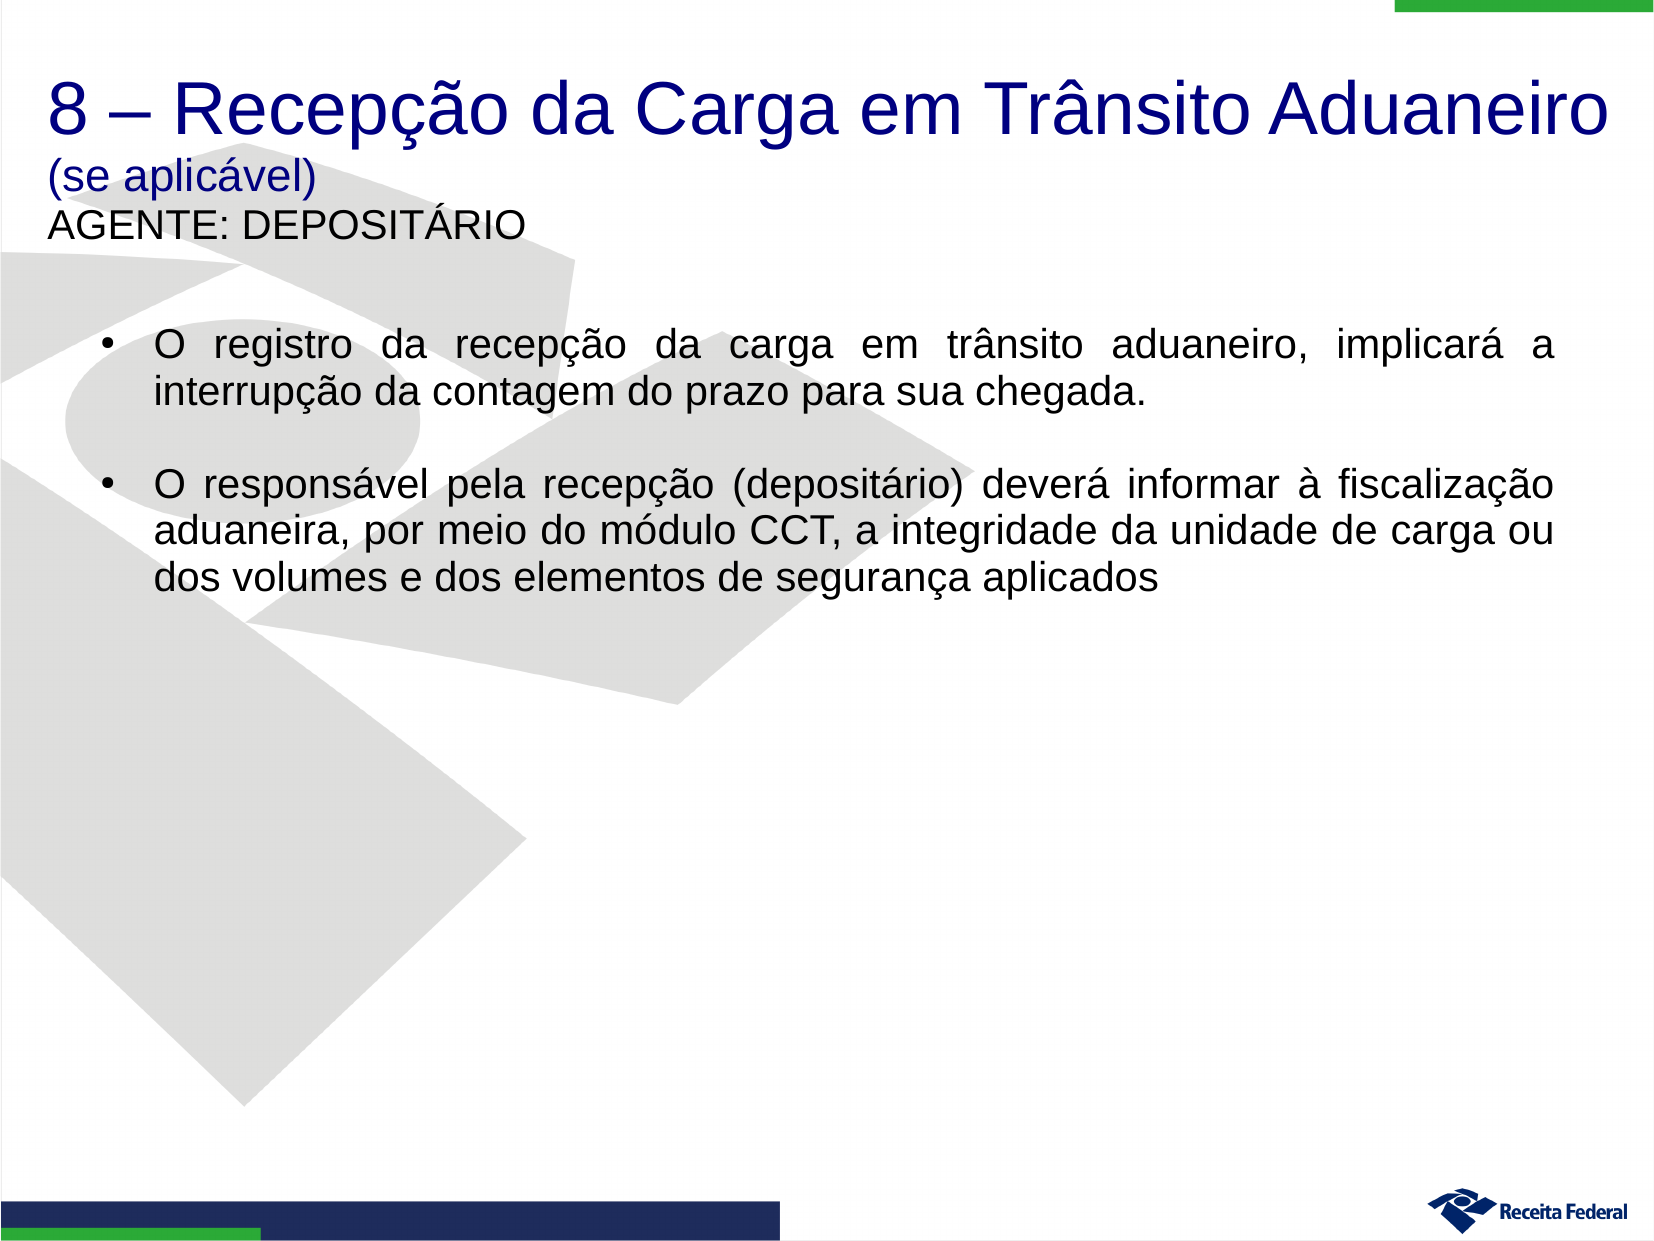

8 – Recepção da Carga em Trânsito Aduaneiro
(se aplicável)
AGENTE: DEPOSITÁRIO
#
O registro da recepção da carga em trânsito aduaneiro, implicará a interrupção da contagem do prazo para sua chegada.
O responsável pela recepção (depositário) deverá informar à fiscalização aduaneira, por meio do módulo CCT, a integridade da unidade de carga ou dos volumes e dos elementos de segurança aplicados